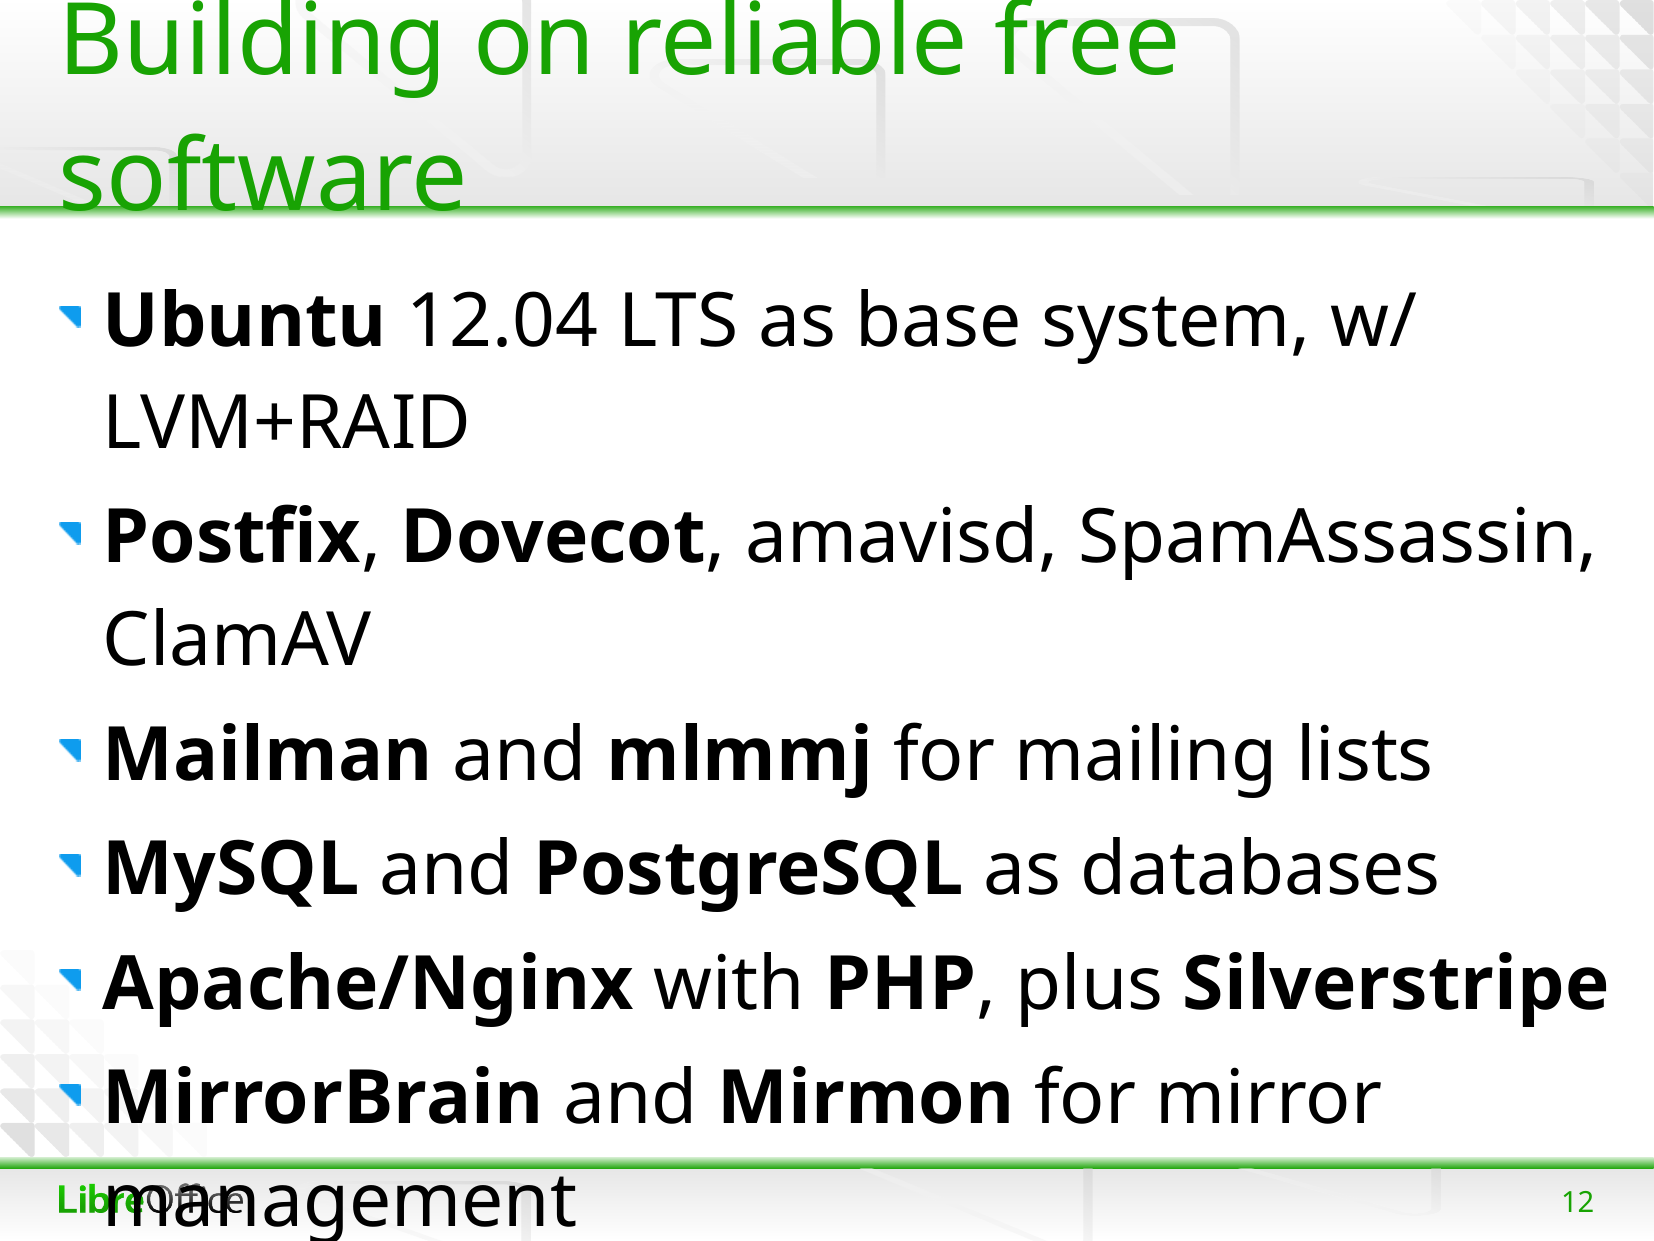

# Building on reliable free software
Ubuntu 12.04 LTS as base system, w/ LVM+RAID
Postfix, Dovecot, amavisd, SpamAssassin, ClamAV
Mailman and mlmmj for mailing lists
MySQL and PostgreSQL as databases
Apache/Nginx with PHP, plus Silverstripe
MirrorBrain and Mirmon for mirror management
MediaWiki, Etherpad, Planet, Plone
internally: Nagios, OTRS, BackupPC, ownCloud
all services are IPv6-enabled
12